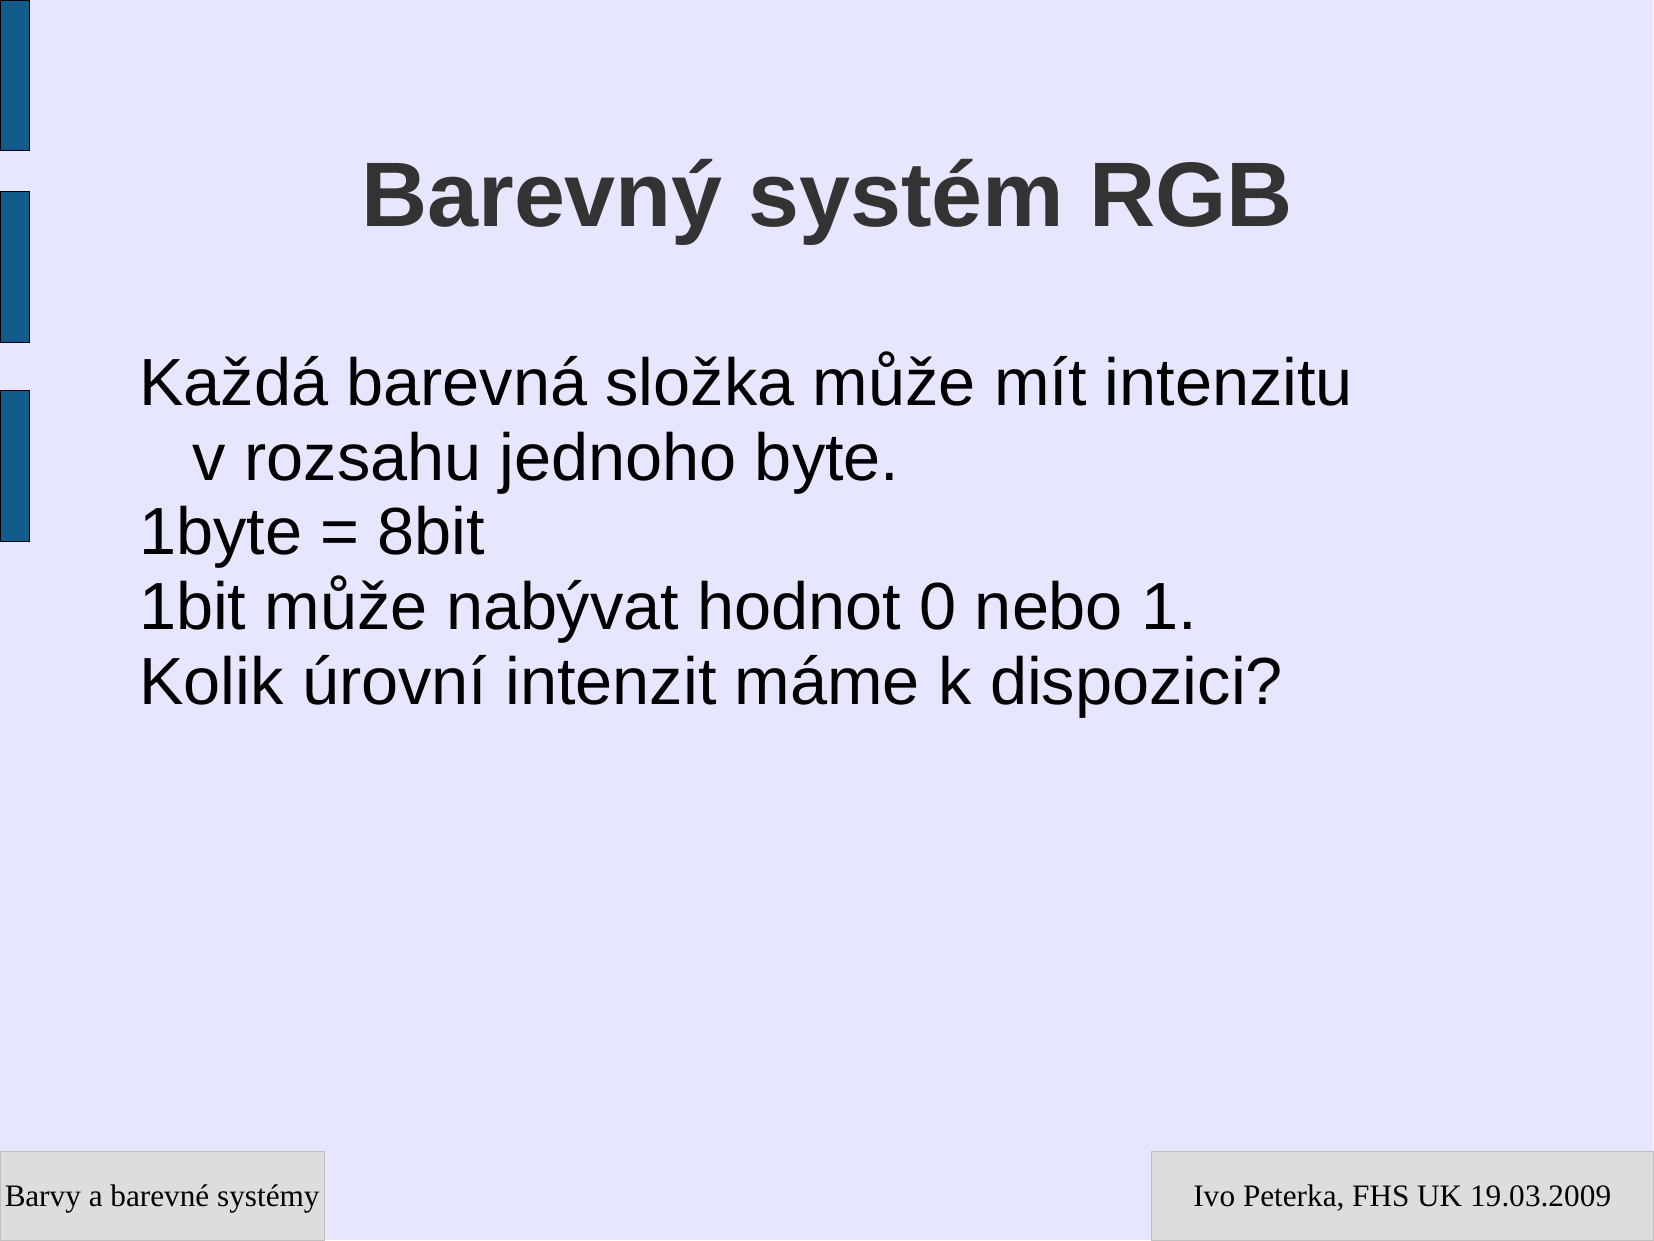

# Barevný systém RGB
Každá barevná složka může mít intenzitu v rozsahu jednoho byte.
1byte = 8bit
1bit může nabývat hodnot 0 nebo 1.
Kolik úrovní intenzit máme k dispozici?